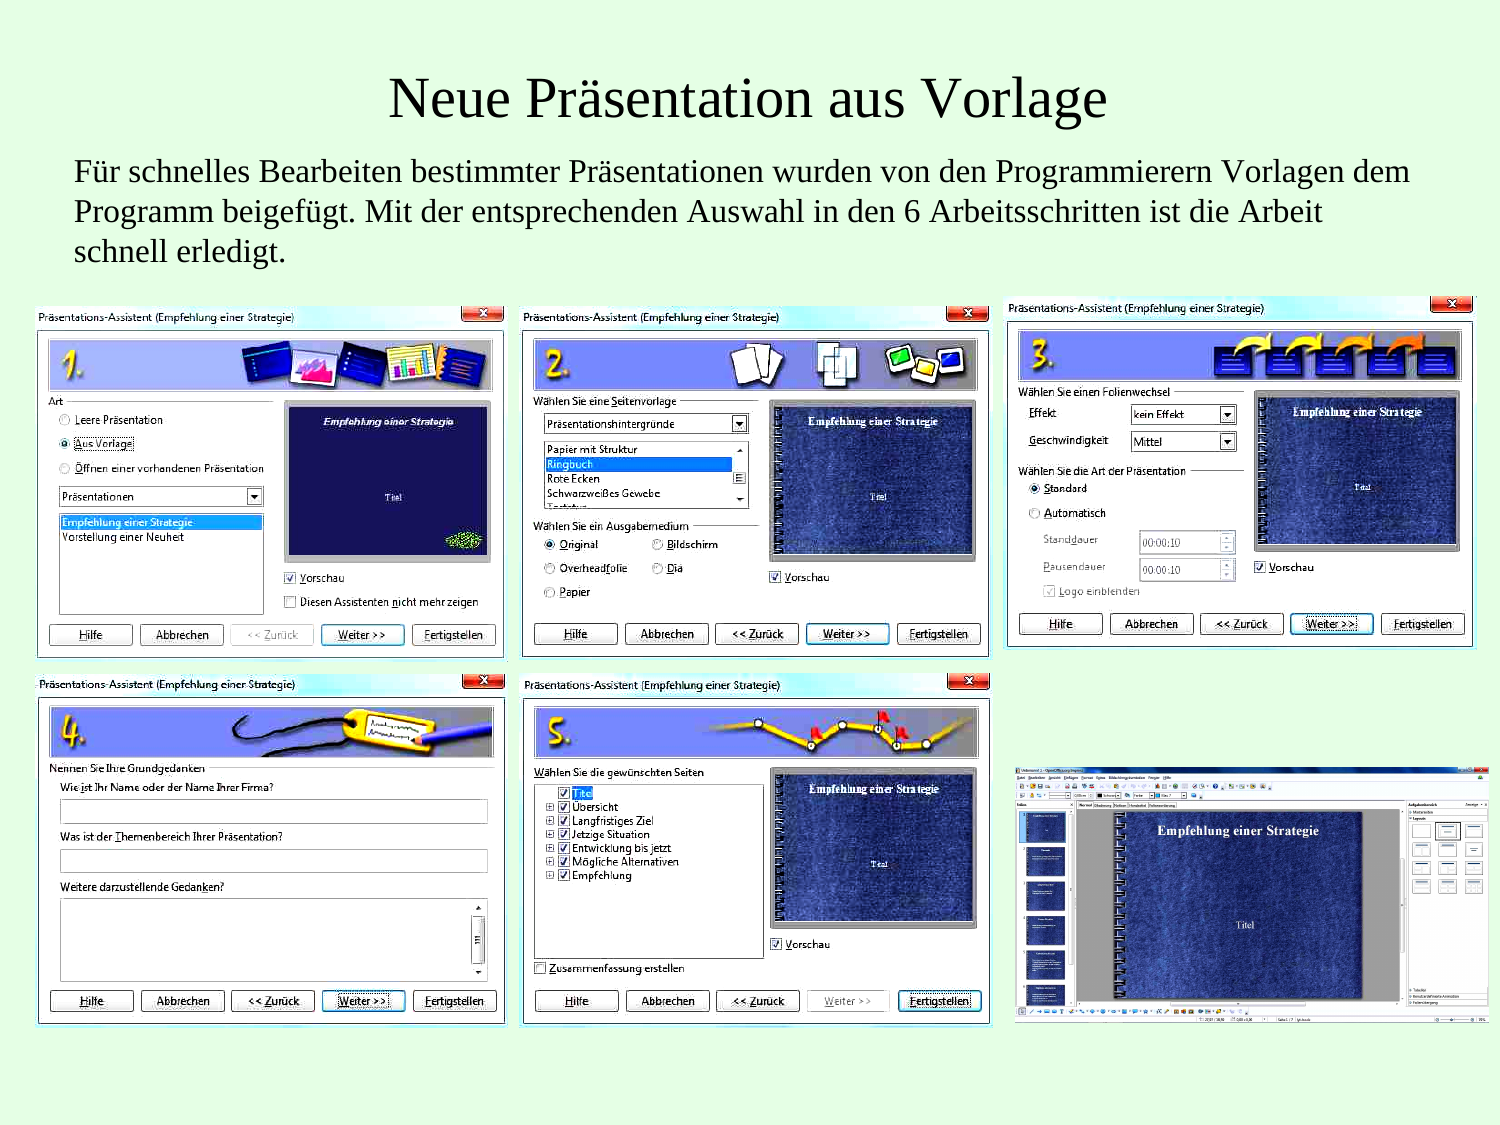

# Neue Präsentation aus Vorlage
Für schnelles Bearbeiten bestimmter Präsentationen wurden von den Programmierern Vorlagen dem Programm beigefügt. Mit der entsprechenden Auswahl in den 6 Arbeitsschritten ist die Arbeit schnell erledigt.